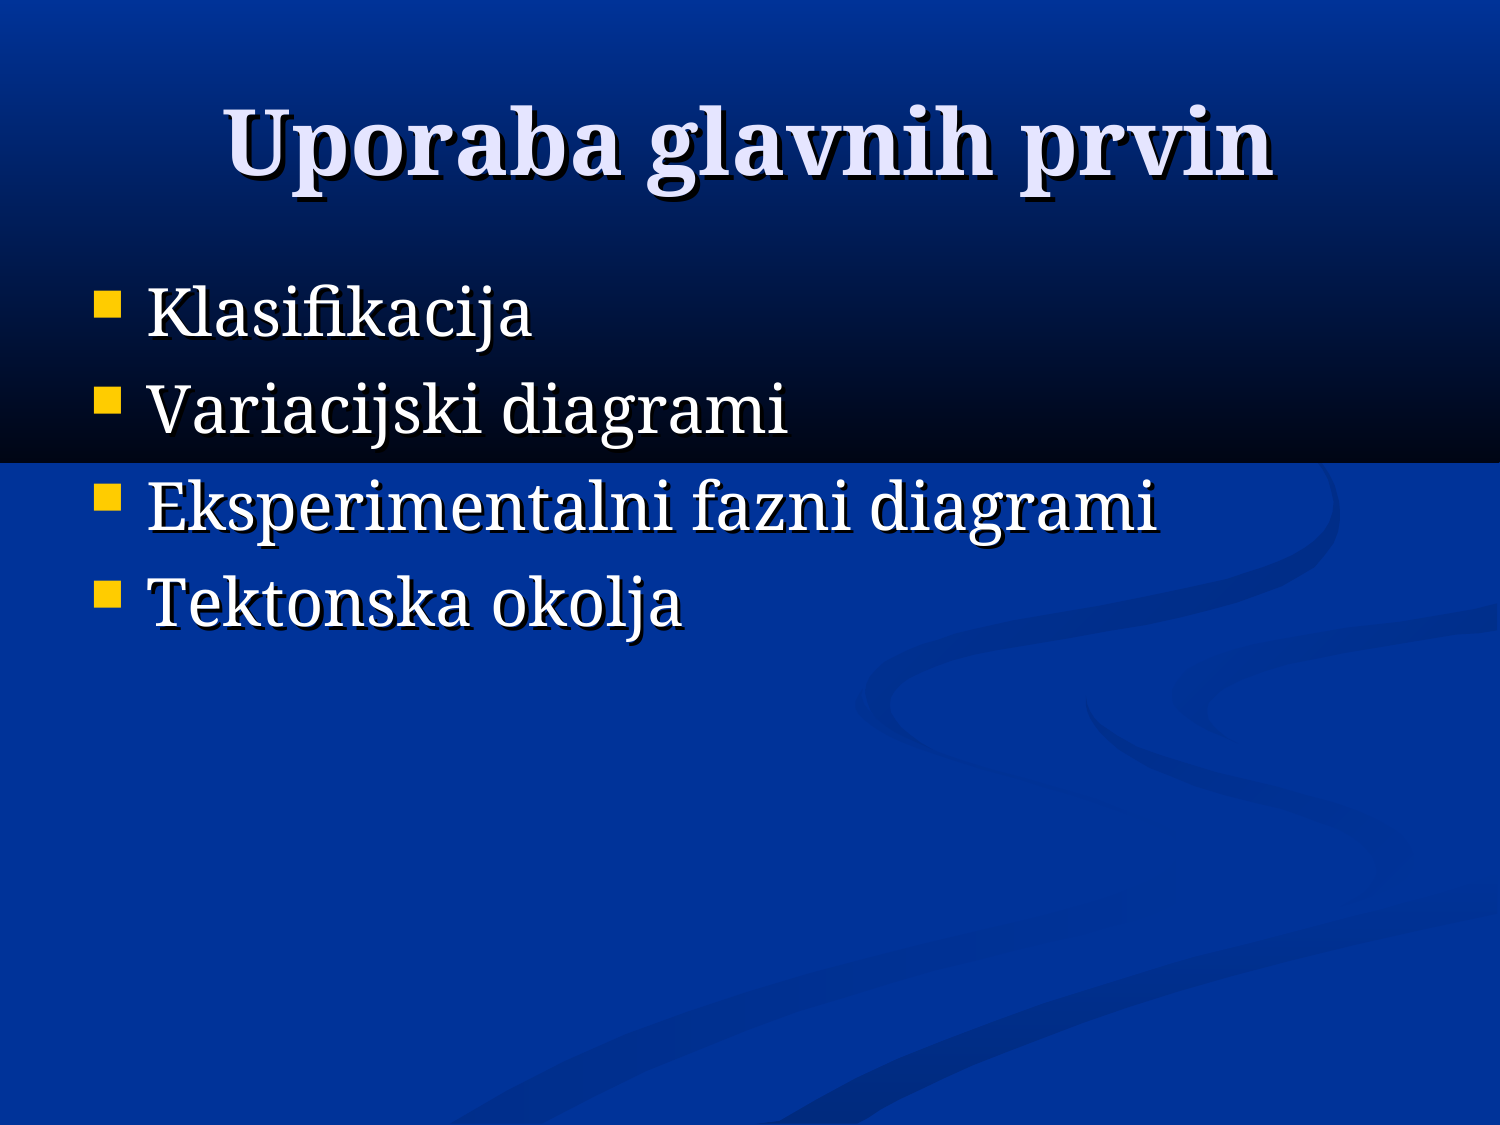

# Uporaba glavnih prvin
Klasifikacija
Variacijski diagrami
Eksperimentalni fazni diagrami
Tektonska okolja